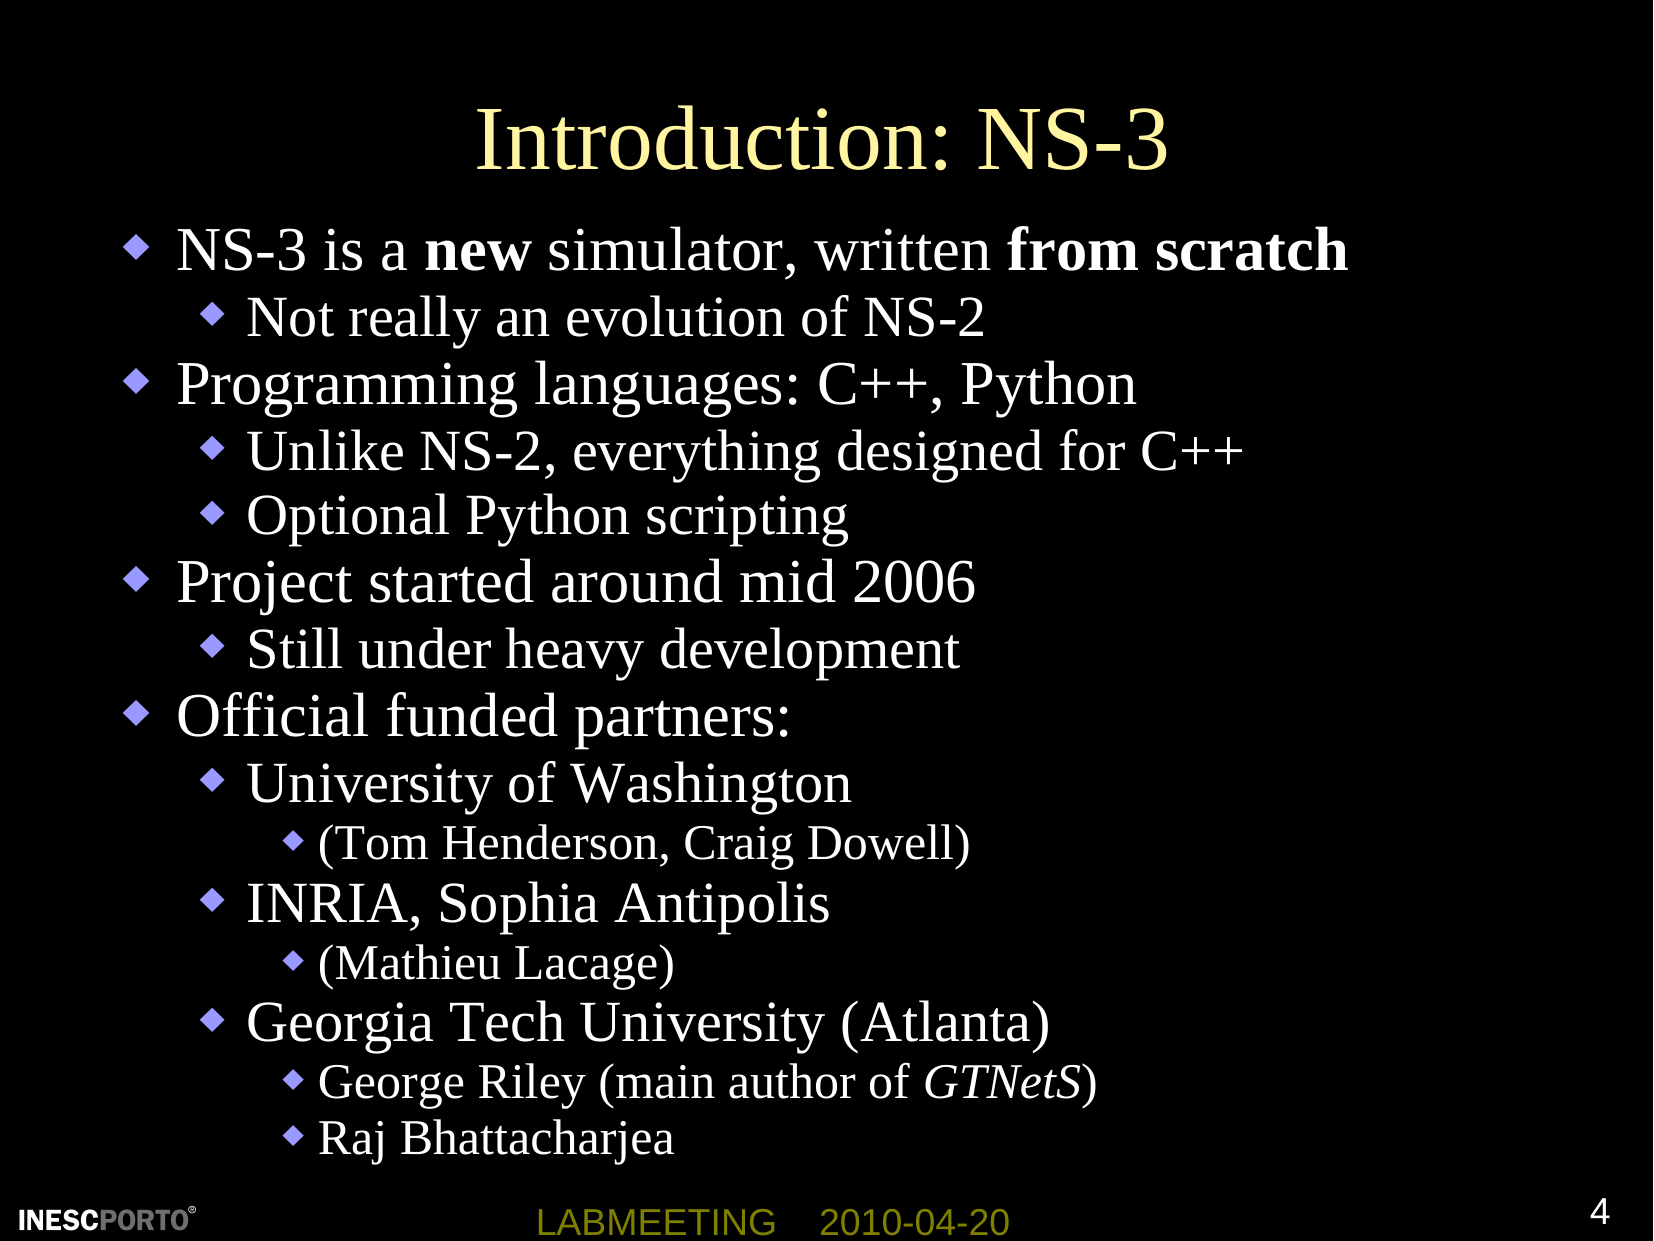

# Introduction: NS-3
NS-3 is a new simulator, written from scratch
Not really an evolution of NS-2
Programming languages: C++, Python
Unlike NS-2, everything designed for C++
Optional Python scripting
Project started around mid 2006
Still under heavy development
Official funded partners:
University of Washington
(Tom Henderson, Craig Dowell)
INRIA, Sophia Antipolis
(Mathieu Lacage)
Georgia Tech University (Atlanta)
George Riley (main author of GTNetS)
Raj Bhattacharjea